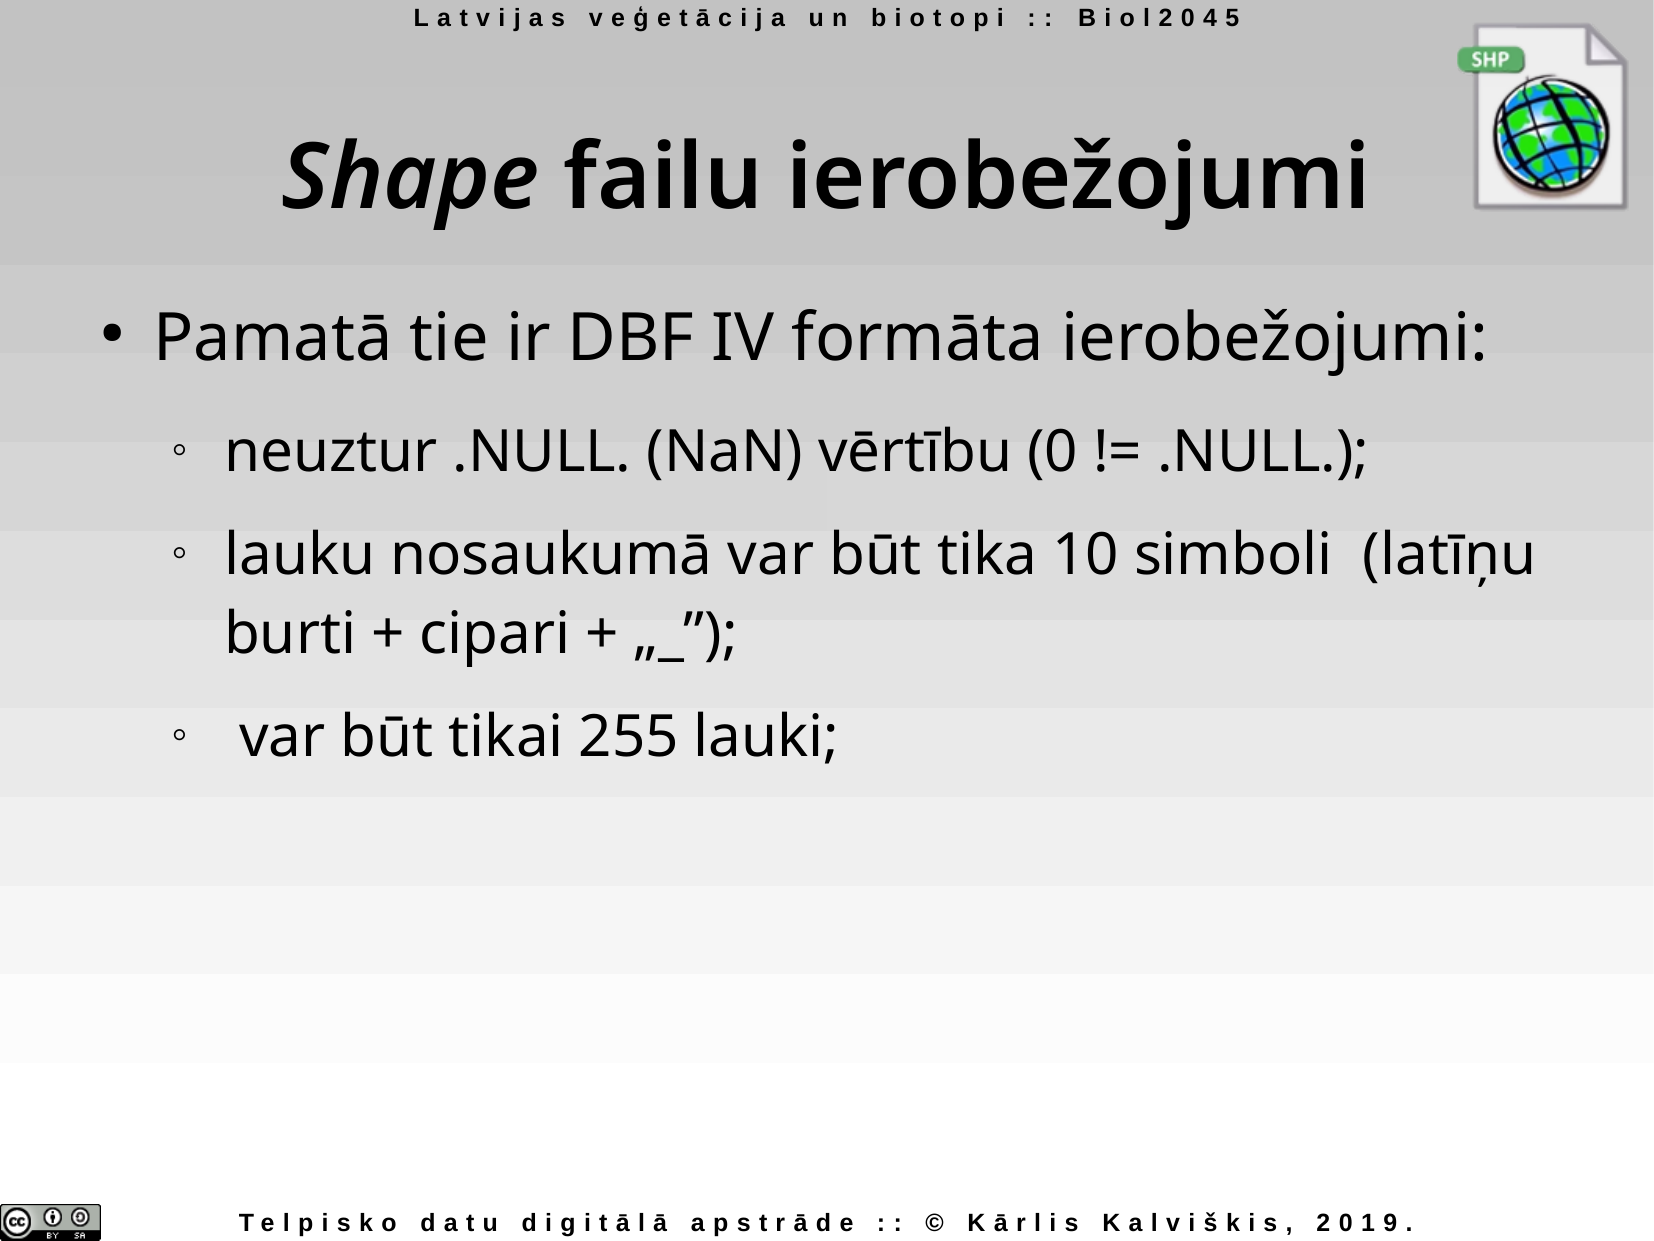

# Shape failu ierobežojumi
Pamatā tie ir DBF IV formāta ierobežojumi:
neuztur .NULL. (NaN) vērtību (0 != .NULL.);
lauku nosaukumā var būt tika 10 simboli (latīņu burti + cipari + „_”);
 var būt tikai 255 lauki;